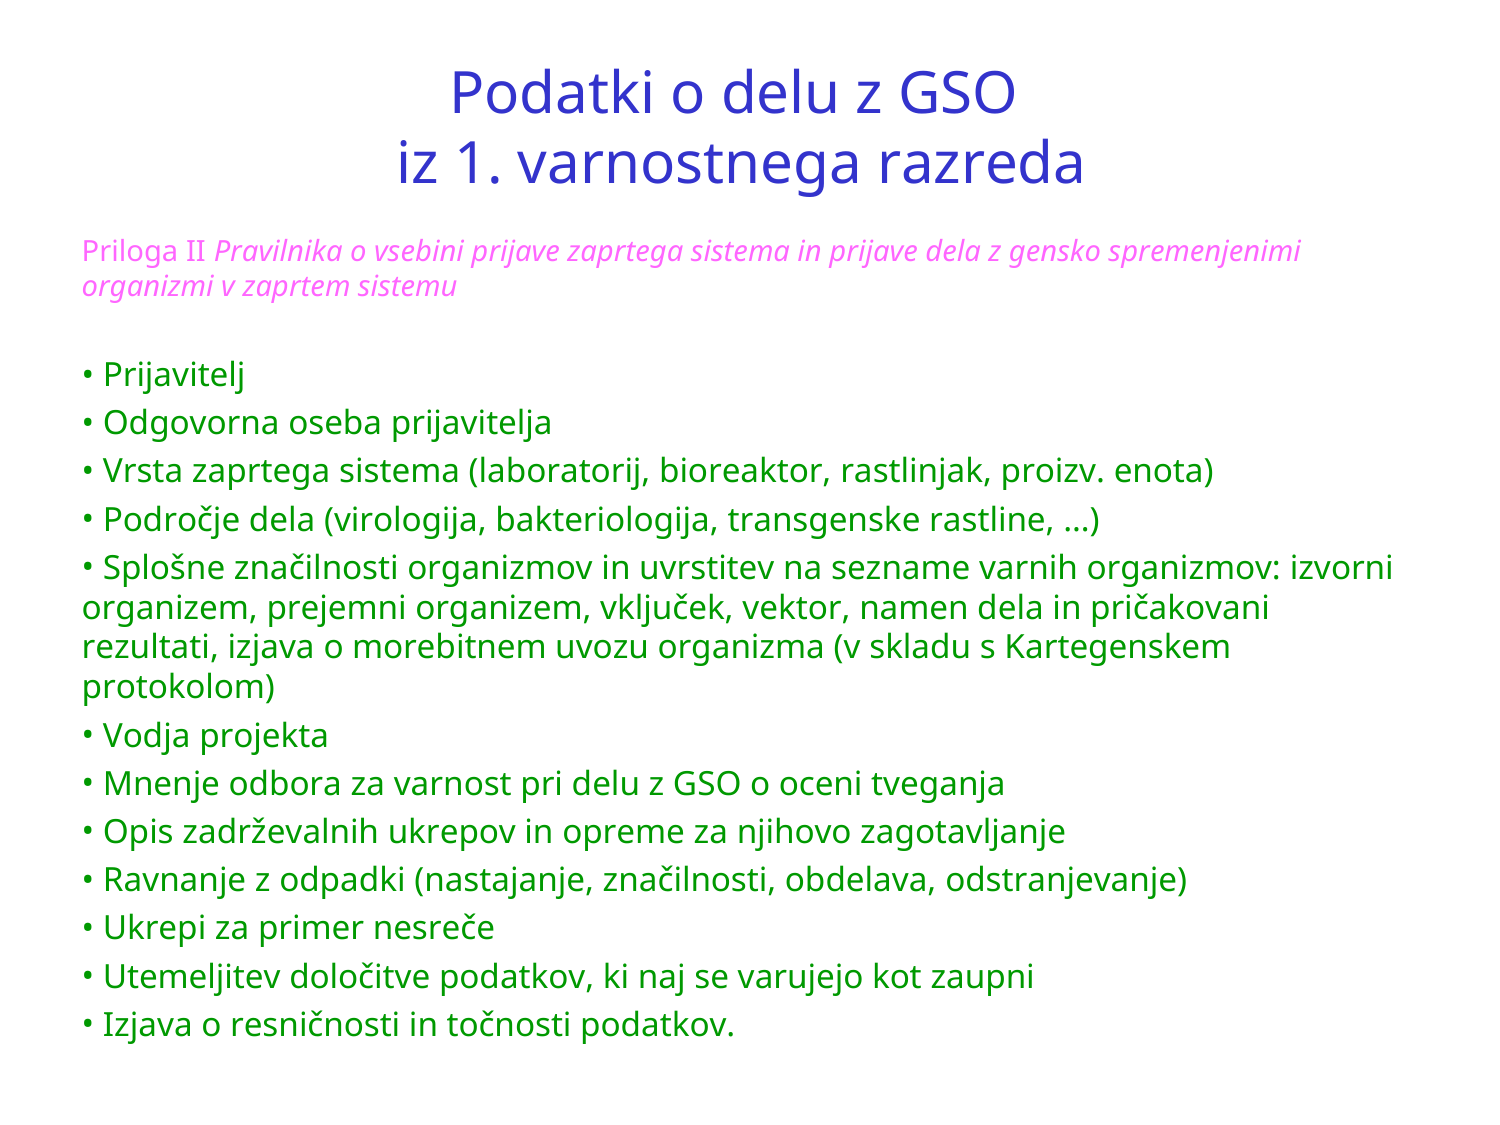

# Podatki o delu z GSO iz 1. varnostnega razreda
Priloga II Pravilnika o vsebini prijave zaprtega sistema in prijave dela z gensko spremenjenimi organizmi v zaprtem sistemu
 Prijavitelj
 Odgovorna oseba prijavitelja
 Vrsta zaprtega sistema (laboratorij, bioreaktor, rastlinjak, proizv. enota)
 Področje dela (virologija, bakteriologija, transgenske rastline, …)
 Splošne značilnosti organizmov in uvrstitev na sezname varnih organizmov: izvorni organizem, prejemni organizem, vključek, vektor, namen dela in pričakovani rezultati, izjava o morebitnem uvozu organizma (v skladu s Kartegenskem protokolom)
 Vodja projekta
 Mnenje odbora za varnost pri delu z GSO o oceni tveganja
 Opis zadrževalnih ukrepov in opreme za njihovo zagotavljanje
 Ravnanje z odpadki (nastajanje, značilnosti, obdelava, odstranjevanje)
 Ukrepi za primer nesreče
 Utemeljitev določitve podatkov, ki naj se varujejo kot zaupni
 Izjava o resničnosti in točnosti podatkov.